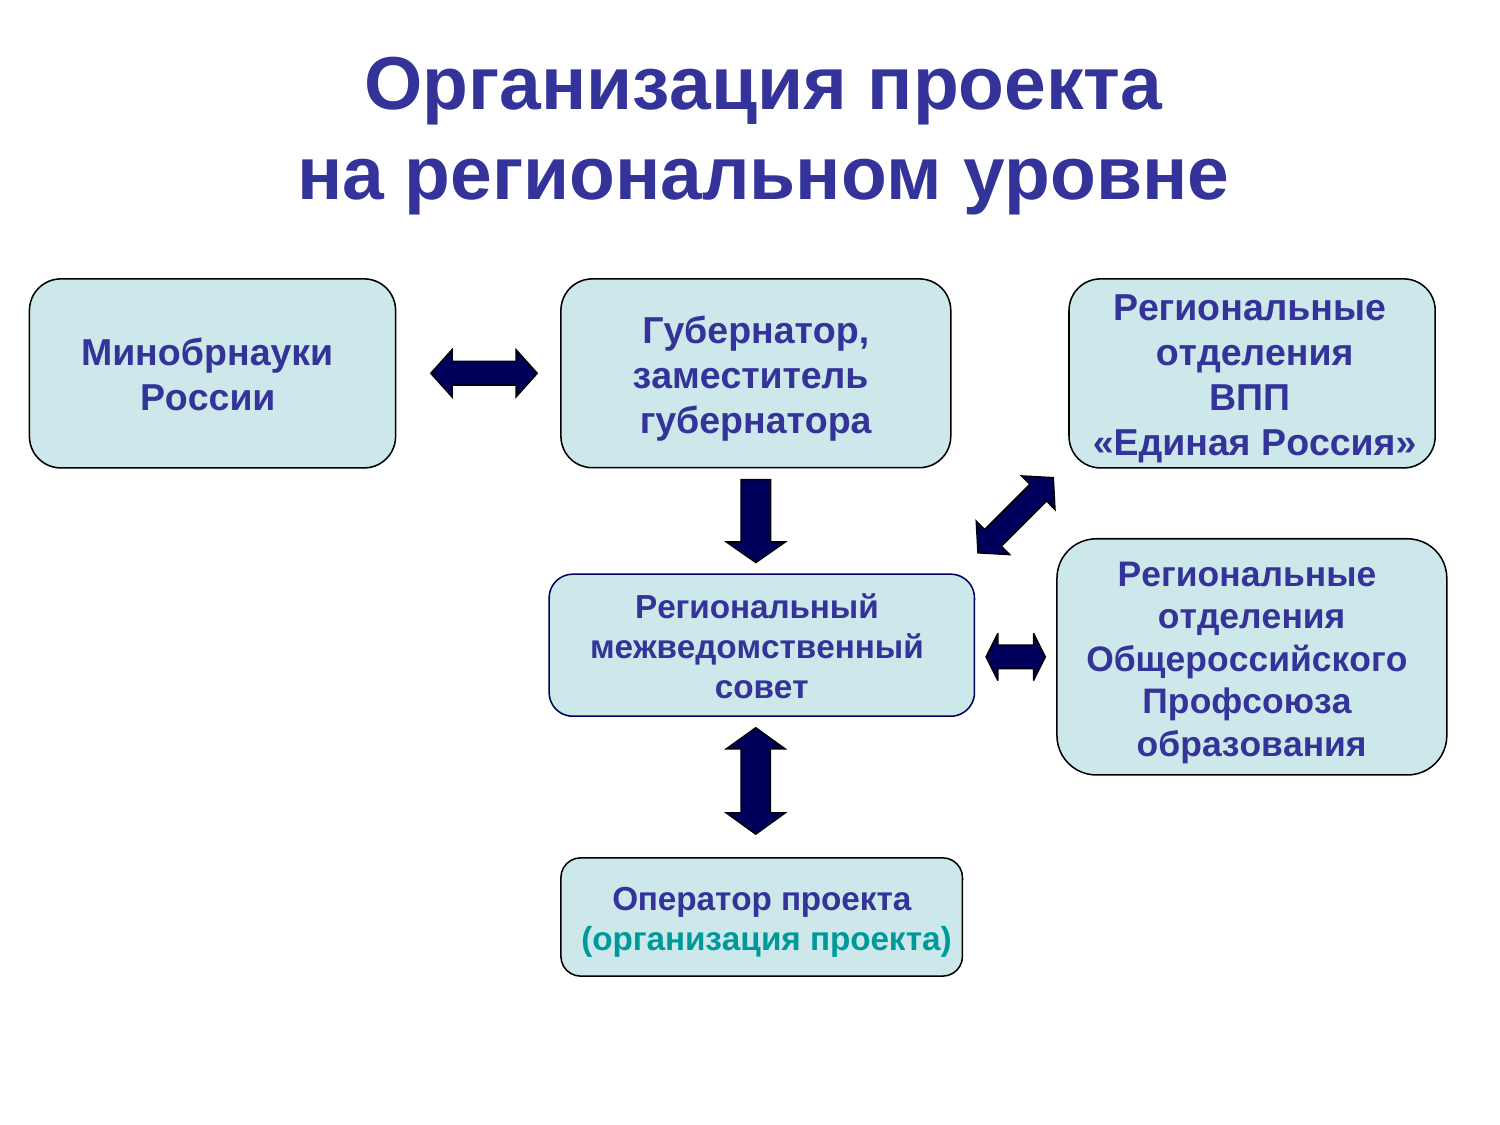

Организация проекта
на региональном уровне
Минобрнауки
России
Губернатор,
заместитель
губернатора
Региональные
отделения
ВПП
«Единая Россия»
Региональные
отделения
Общероссийского
Профсоюза
образования
Региональный
межведомственный
совет
Оператор проекта
(организация проекта)